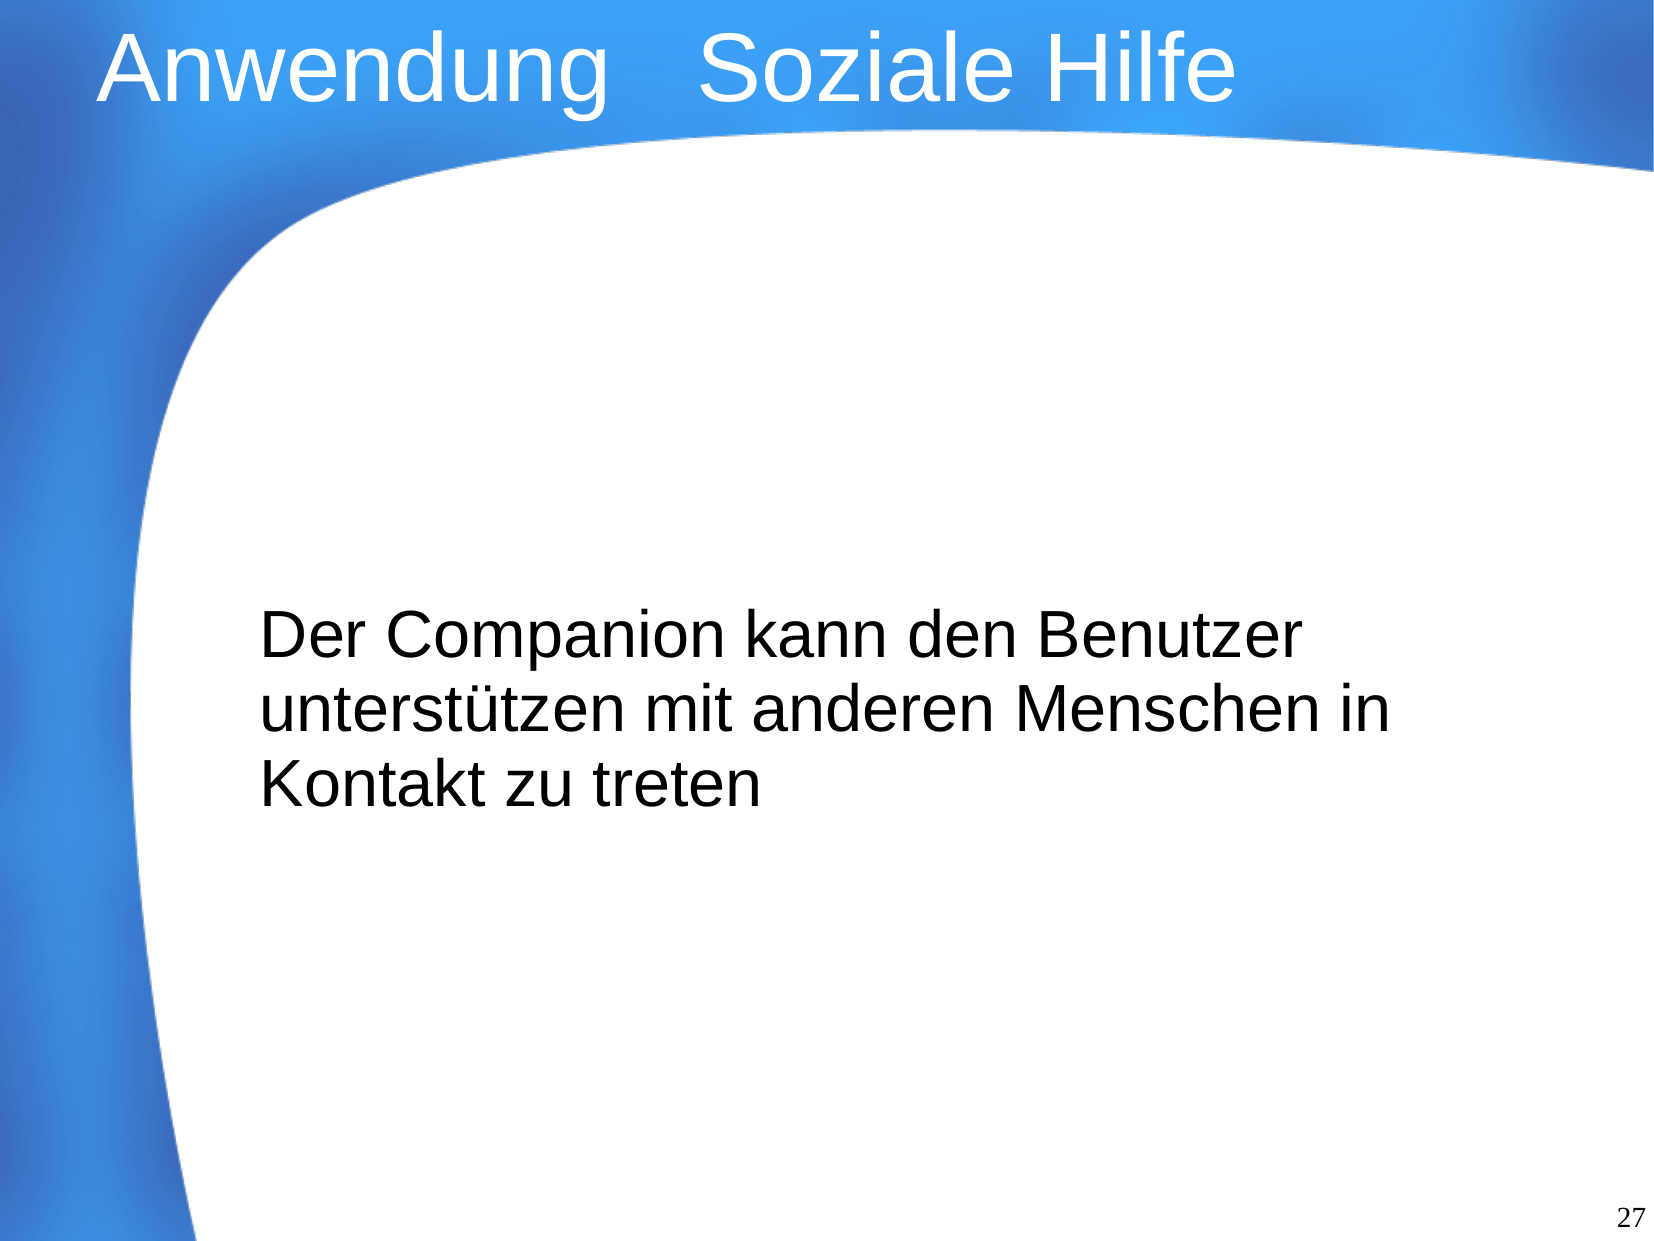

Anwendung
# Soziale Hilfe
Der Companion kann den Benutzer unterstützen mit anderen Menschen in Kontakt zu treten
27